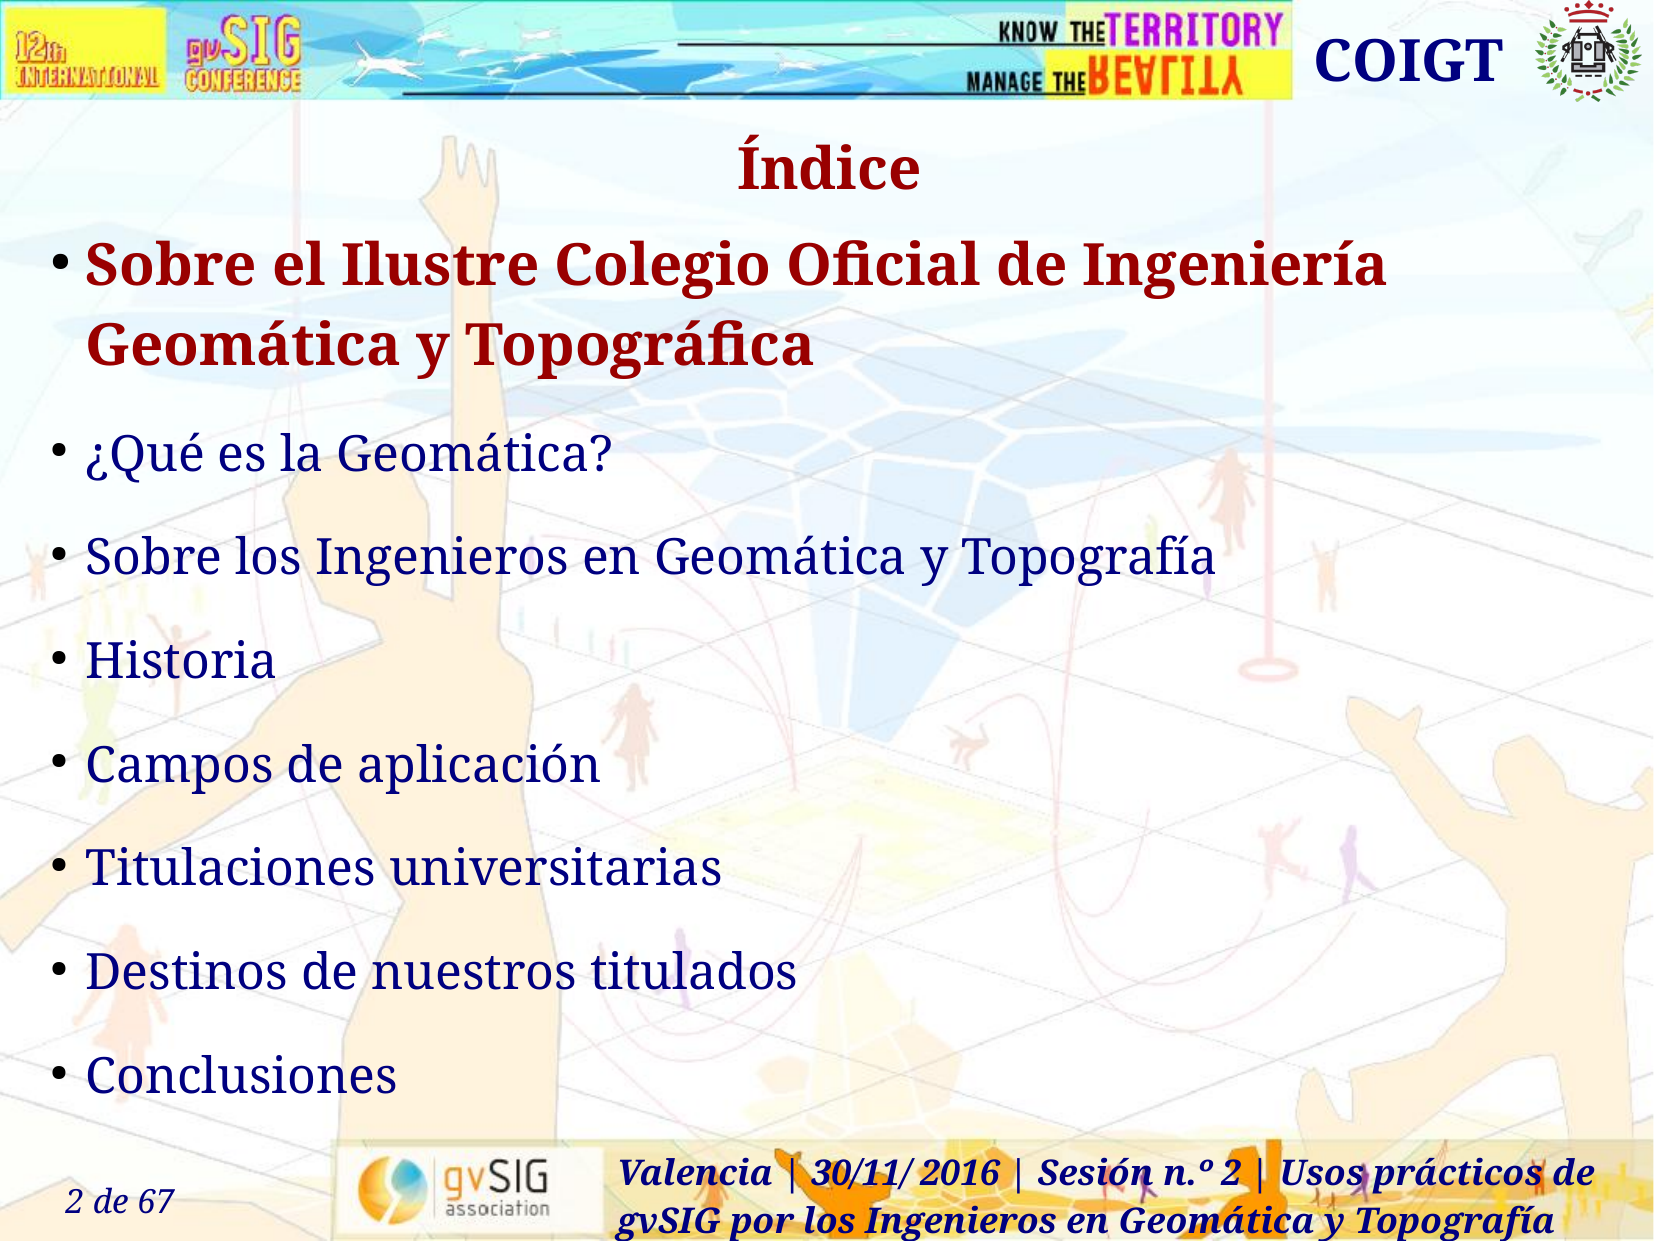

COIGT
Valencia | 30/11/ 2016 | Sesión n.º 2 | Usos prácticos de gvSIG por los Ingenieros en Geomática y Topografía
 de 67
Índice
Sobre el Ilustre Colegio Oficial de Ingeniería Geomática y Topográfica
¿Qué es la Geomática?
Sobre los Ingenieros en Geomática y Topografía
Historia
Campos de aplicación
Titulaciones universitarias
Destinos de nuestros titulados
Conclusiones